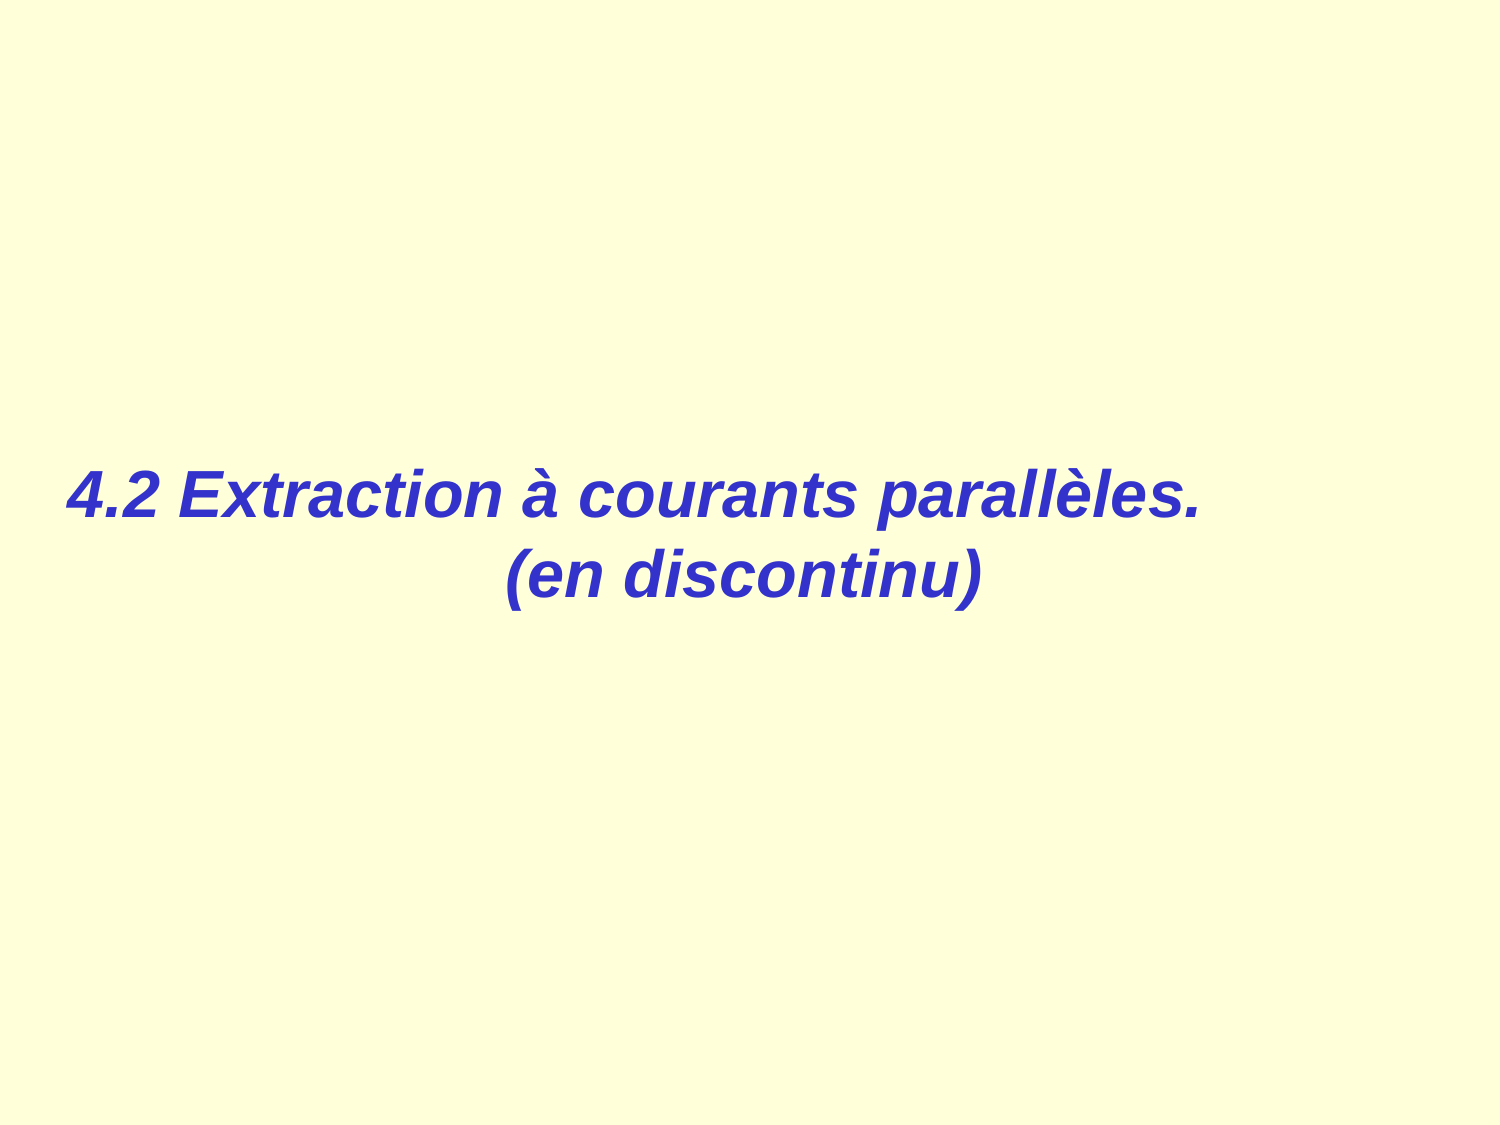

4.2 Extraction à courants parallèles.
(en discontinu)